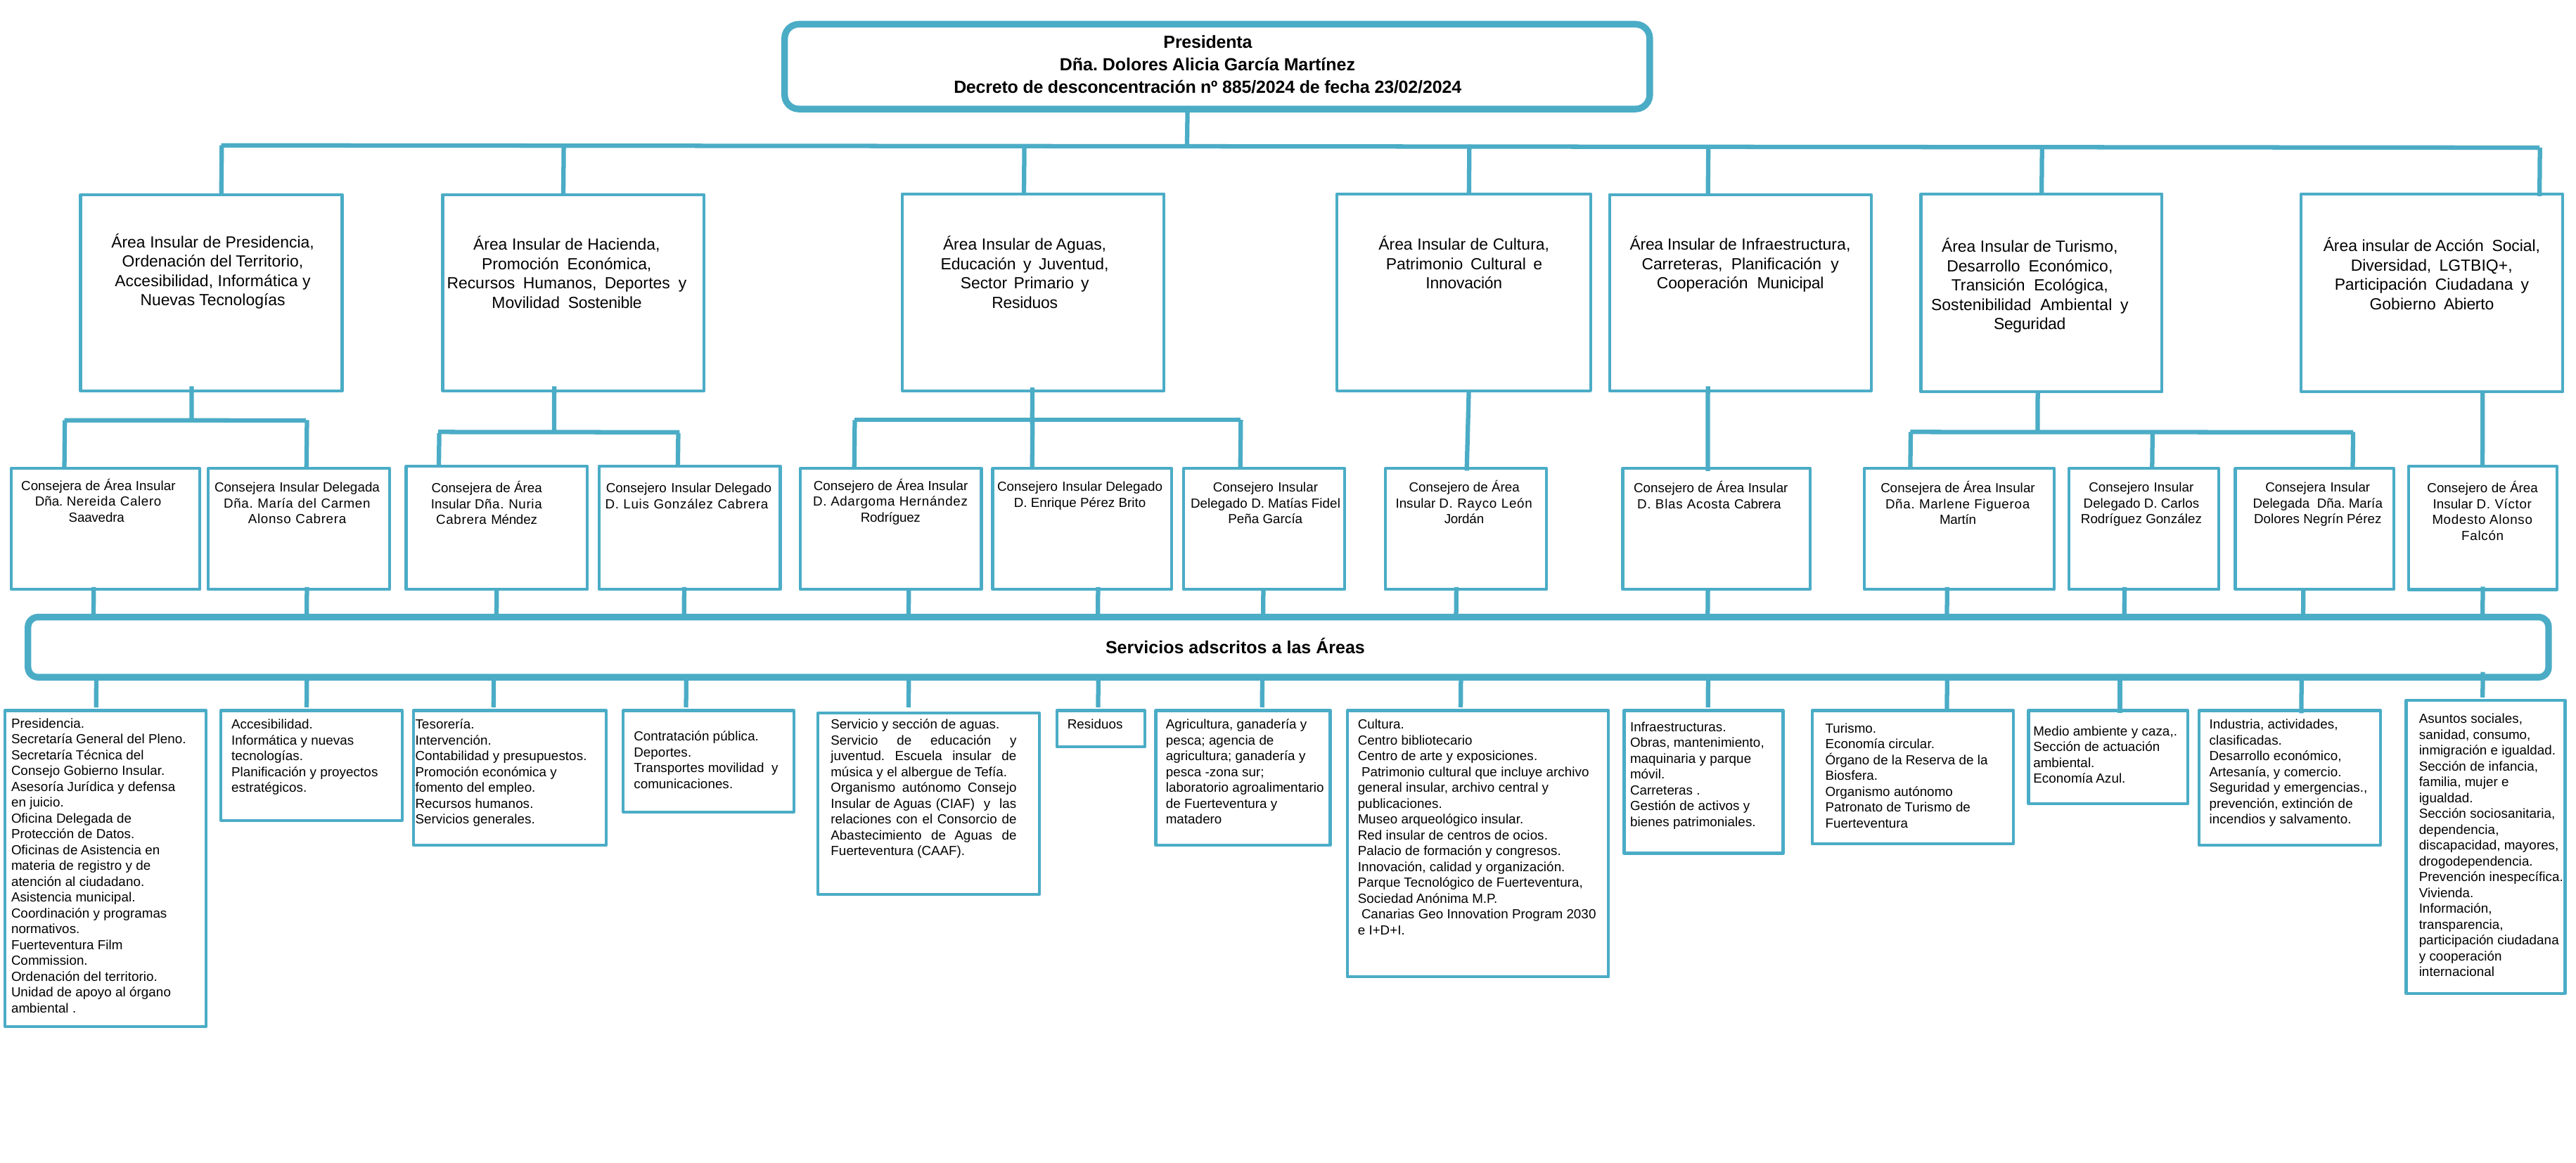

Presidenta
Dña. Dolores Alicia García Martínez
Decreto de desconcentración nº 885/2024 de fecha 23/02/2024
Área Insular de Presidencia, Ordenación del Territorio, Accesibilidad, Informática y Nuevas Tecnologías
Área Insular de Hacienda, Promoción Económica, Recursos Humanos, Deportes y Movilidad Sostenible
Área Insular de Aguas, Educación y Juventud, Sector Primario y Residuos
Área Insular de Cultura, Patrimonio Cultural e Innovación
Área Insular de Infraestructura, Carreteras, Planificación y Cooperación Municipal
Área insular de Acción Social, Diversidad, LGTBIQ+, Participación Ciudadana y Gobierno Abierto
Área Insular de Turismo, Desarrollo Económico, Transición Ecológica, Sostenibilidad Ambiental y Seguridad
Consejera de Área Insular Dña. Nereida Calero Saavedra
Consejero de Área Insular D. Adargoma Hernández Rodríguez
Consejero Insular Delegado D. Enrique Pérez Brito
Consejera Insular Delegada
Dña. María del Carmen Alonso Cabrera
Consejero Insular Delegado D. Matías Fidel Peña García
Consejero de Área Insular D. Rayco León Jordán
Consejero Insular Delegado D. Carlos Rodríguez González
Consejera Insular Delegada Dña. María Dolores Negrín Pérez
Consejera de Área Insular Dña. Nuria Cabrera Méndez
Consejero Insular Delegado D. Luis González Cabrera
Consejero de Área Insular D. Blas Acosta Cabrera
Consejera de Área Insular Dña. Marlene Figueroa Martín
Consejero de Área Insular D. Víctor Modesto Alonso Falcón
Servicios adscritos a las Áreas
Asuntos sociales, sanidad, consumo, inmigración e igualdad.
Sección de infancia, familia, mujer e igualdad.
Sección sociosanitaria, dependencia, discapacidad, mayores, drogodependencia.
Prevención inespecífica.
Vivienda.
Información, transparencia, participación ciudadana y cooperación internacional
Presidencia.
Secretaría General del Pleno.
Secretaría Técnica del Consejo Gobierno Insular.
Asesoría Jurídica y defensa en juicio.
Oficina Delegada de Protección de Datos.
Oficinas de Asistencia en materia de registro y de atención al ciudadano.
Asistencia municipal.
Coordinación y programas normativos.
Fuerteventura Film Commission.
Ordenación del territorio.
Unidad de apoyo al órgano ambiental .
Accesibilidad.
Informática y nuevas tecnologías. Planificación y proyectos estratégicos.
Tesorería.
Intervención.
Contabilidad y presupuestos.
Promoción económica y fomento del empleo.
Recursos humanos.
Servicios generales.
Servicio y sección de aguas.
Servicio de educación y juventud. Escuela insular de música y el albergue de Tefía.
Organismo autónomo Consejo Insular de Aguas (CIAF) y las relaciones con el Consorcio de Abastecimiento de Aguas de Fuerteventura (CAAF).
Residuos
Agricultura, ganadería y pesca; agencia de agricultura; ganadería y pesca -zona sur; laboratorio agroalimentario de Fuerteventura y matadero
Cultura.
Centro bibliotecario
Centro de arte y exposiciones.
 Patrimonio cultural que incluye archivo general insular, archivo central y publicaciones.
Museo arqueológico insular.
Red insular de centros de ocios.
Palacio de formación y congresos. Innovación, calidad y organización.
Parque Tecnológico de Fuerteventura, Sociedad Anónima M.P.
 Canarias Geo Innovation Program 2030 e I+D+I.
Industria, actividades, clasificadas.
Desarrollo económico,
Artesanía, y comercio.
Seguridad y emergencias., prevención, extinción de incendios y salvamento.
Infraestructuras.
Obras, mantenimiento, maquinaria y parque móvil.
Carreteras .
Gestión de activos y bienes patrimoniales.
Turismo.
Economía circular.
Órgano de la Reserva de la Biosfera.
Organismo autónomo Patronato de Turismo de Fuerteventura
Medio ambiente y caza,.
Sección de actuación ambiental.
Economía Azul.
Contratación pública.
Deportes.
Transportes movilidad y comunicaciones.